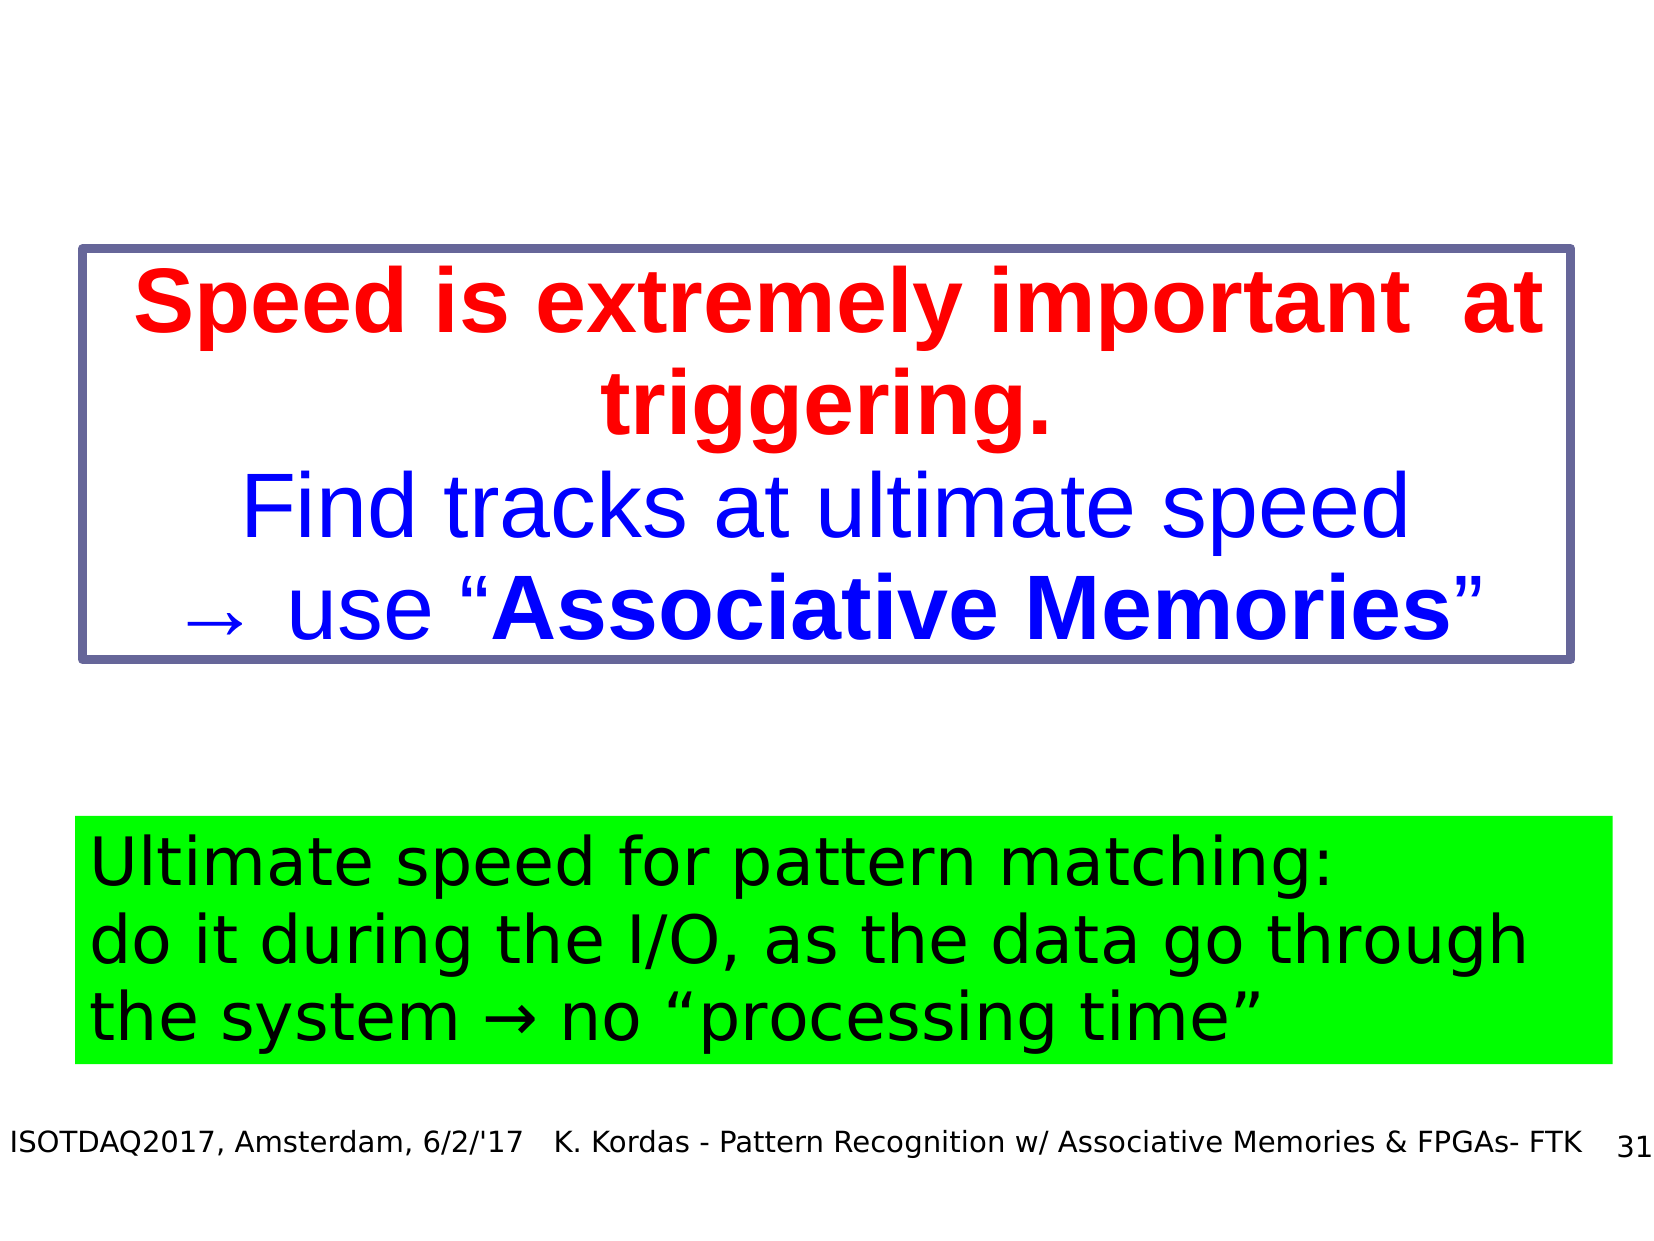

# Speed is extremely important at triggering. Find tracks at ultimate speed → use “Associative Memories”
Ultimate speed for pattern matching:
do it during the I/O, as the data go through the system → no “processing time”
ISOTDAQ2017, Amsterdam, 6/2/'17
K. Kordas - Pattern Recognition w/ Associative Memories & FPGAs- FTK
31